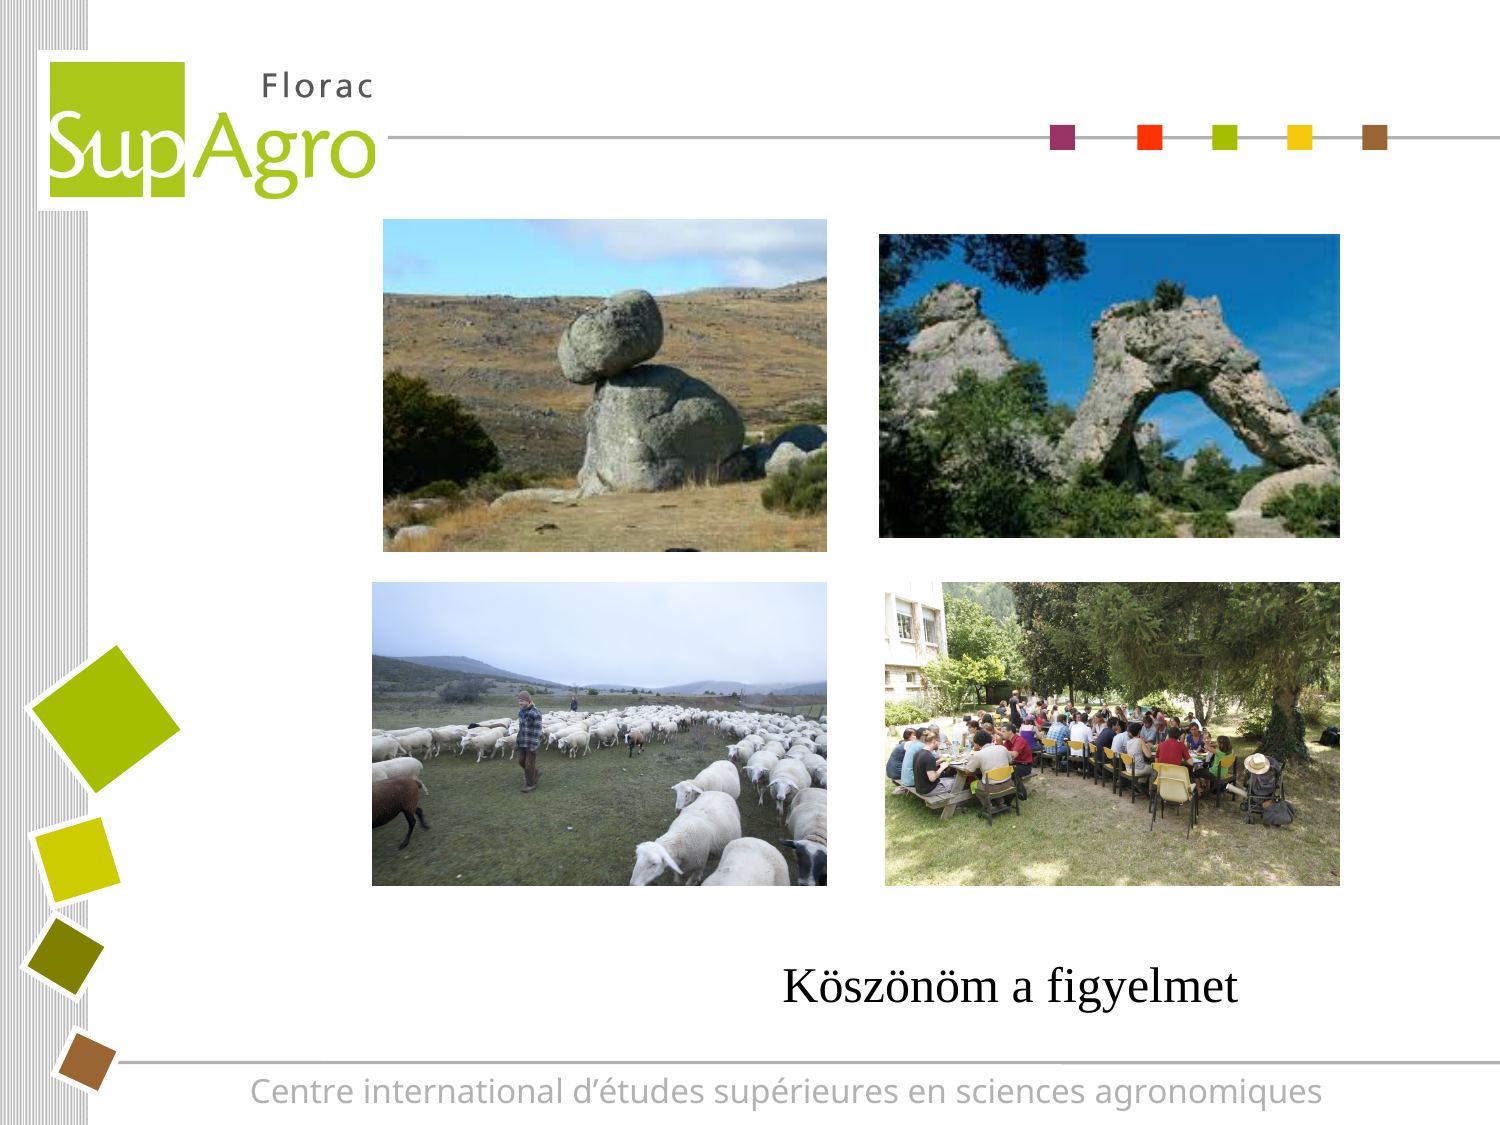

Köszönöm a figyelmet
Centre international d’études supérieures en sciences agronomiques